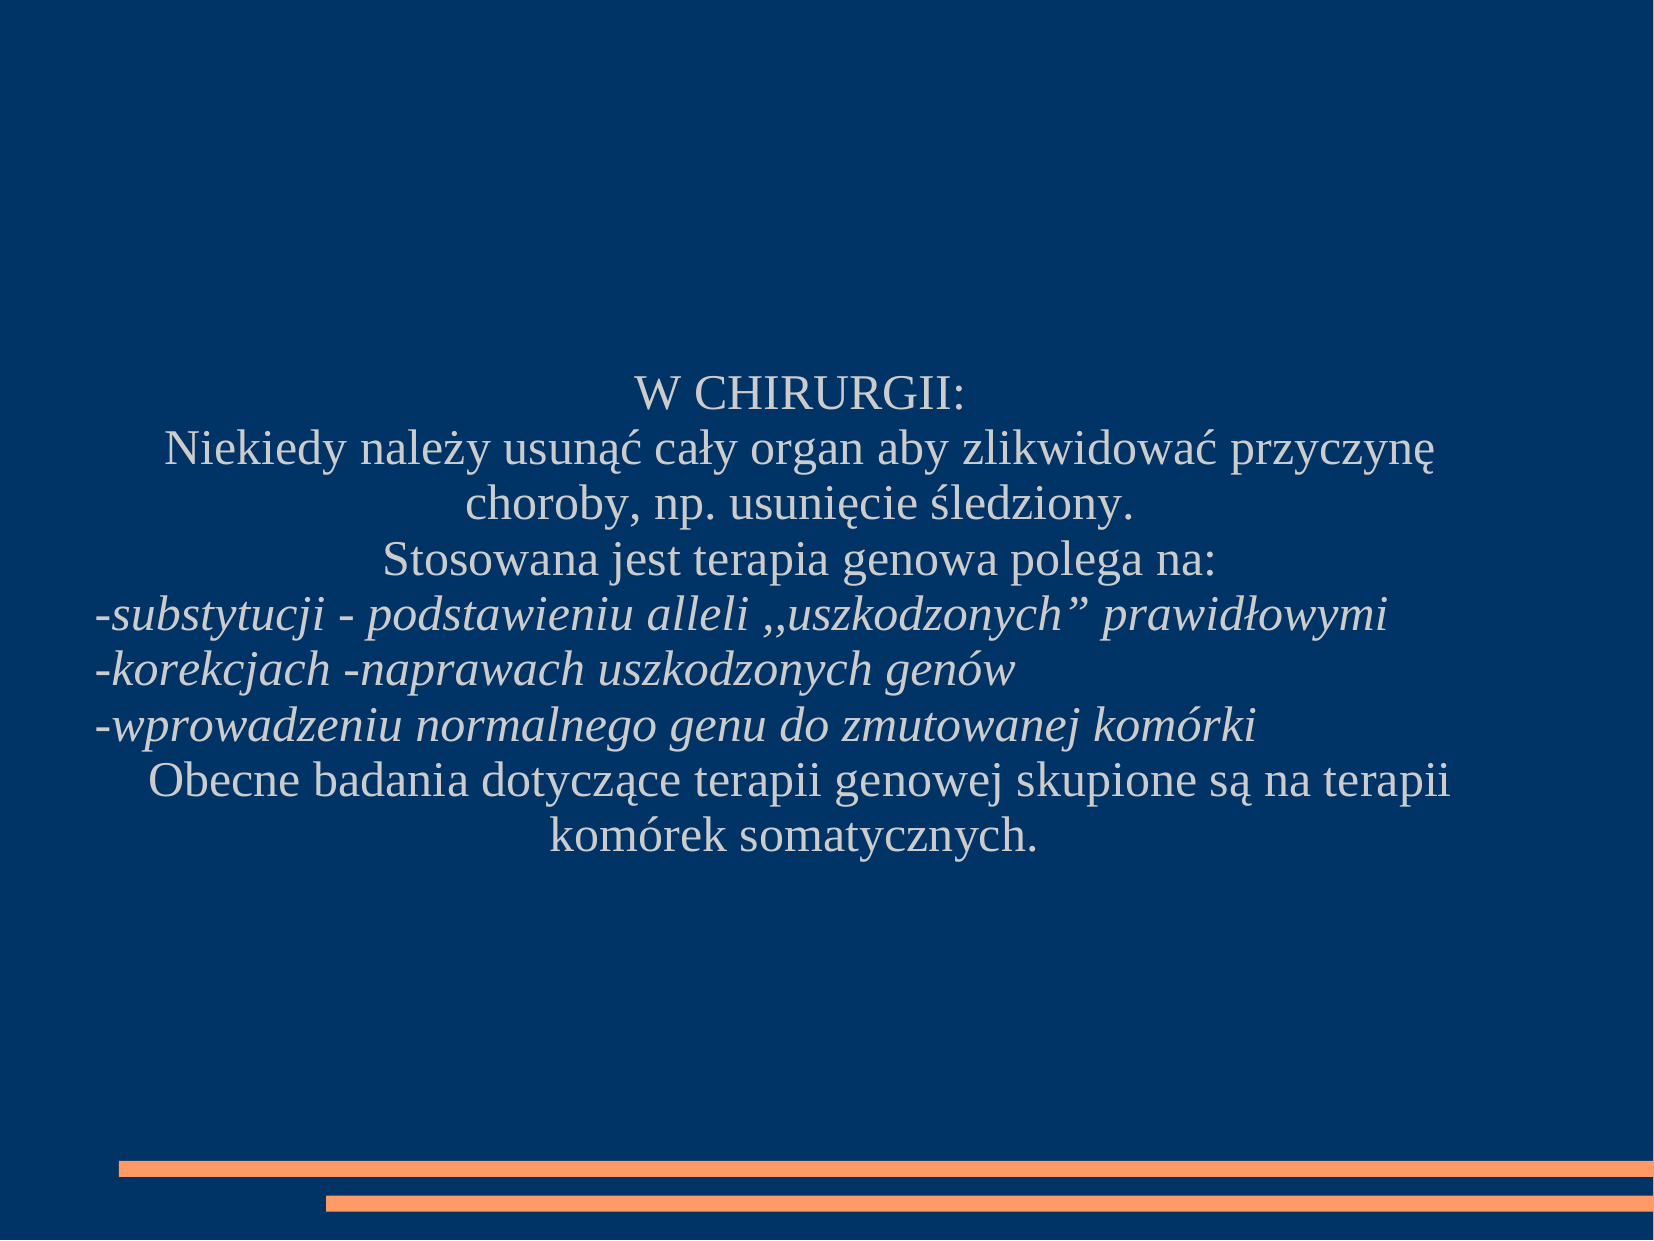

# W CHIRURGII:
Niekiedy należy usunąć cały organ aby zlikwidować przyczynę choroby, np. usunięcie śledziony.
Stosowana jest terapia genowa polega na:
-substytucji - podstawieniu alleli ,,uszkodzonych” prawidłowymi
-korekcjach -naprawach uszkodzonych genów
-wprowadzeniu normalnego genu do zmutowanej komórki
Obecne badania dotyczące terapii genowej skupione są na terapii komórek somatycznych.